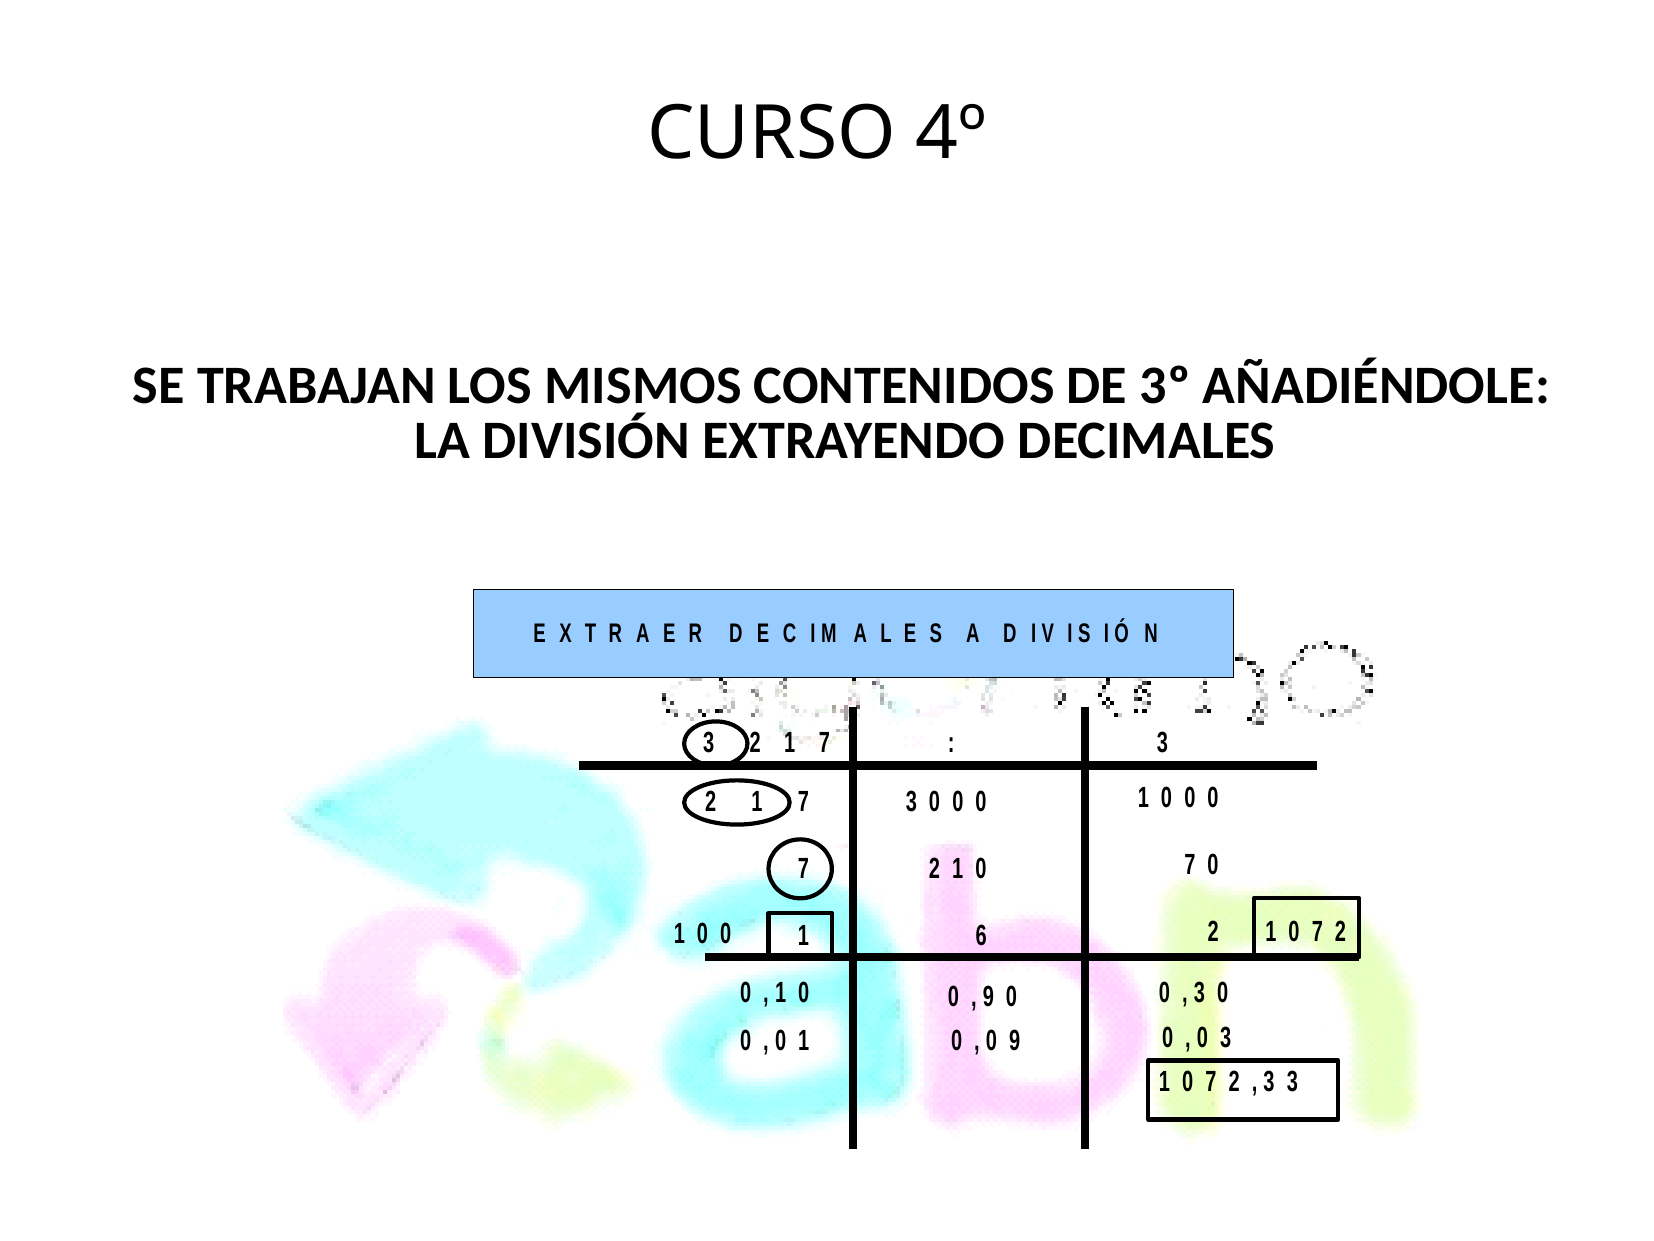

CURSO 4º
SE TRABAJAN LOS MISMOS CONTENIDOS DE 3º AÑADIÉNDOLE:
 LA DIVISIÓN EXTRAYENDO DECIMALES